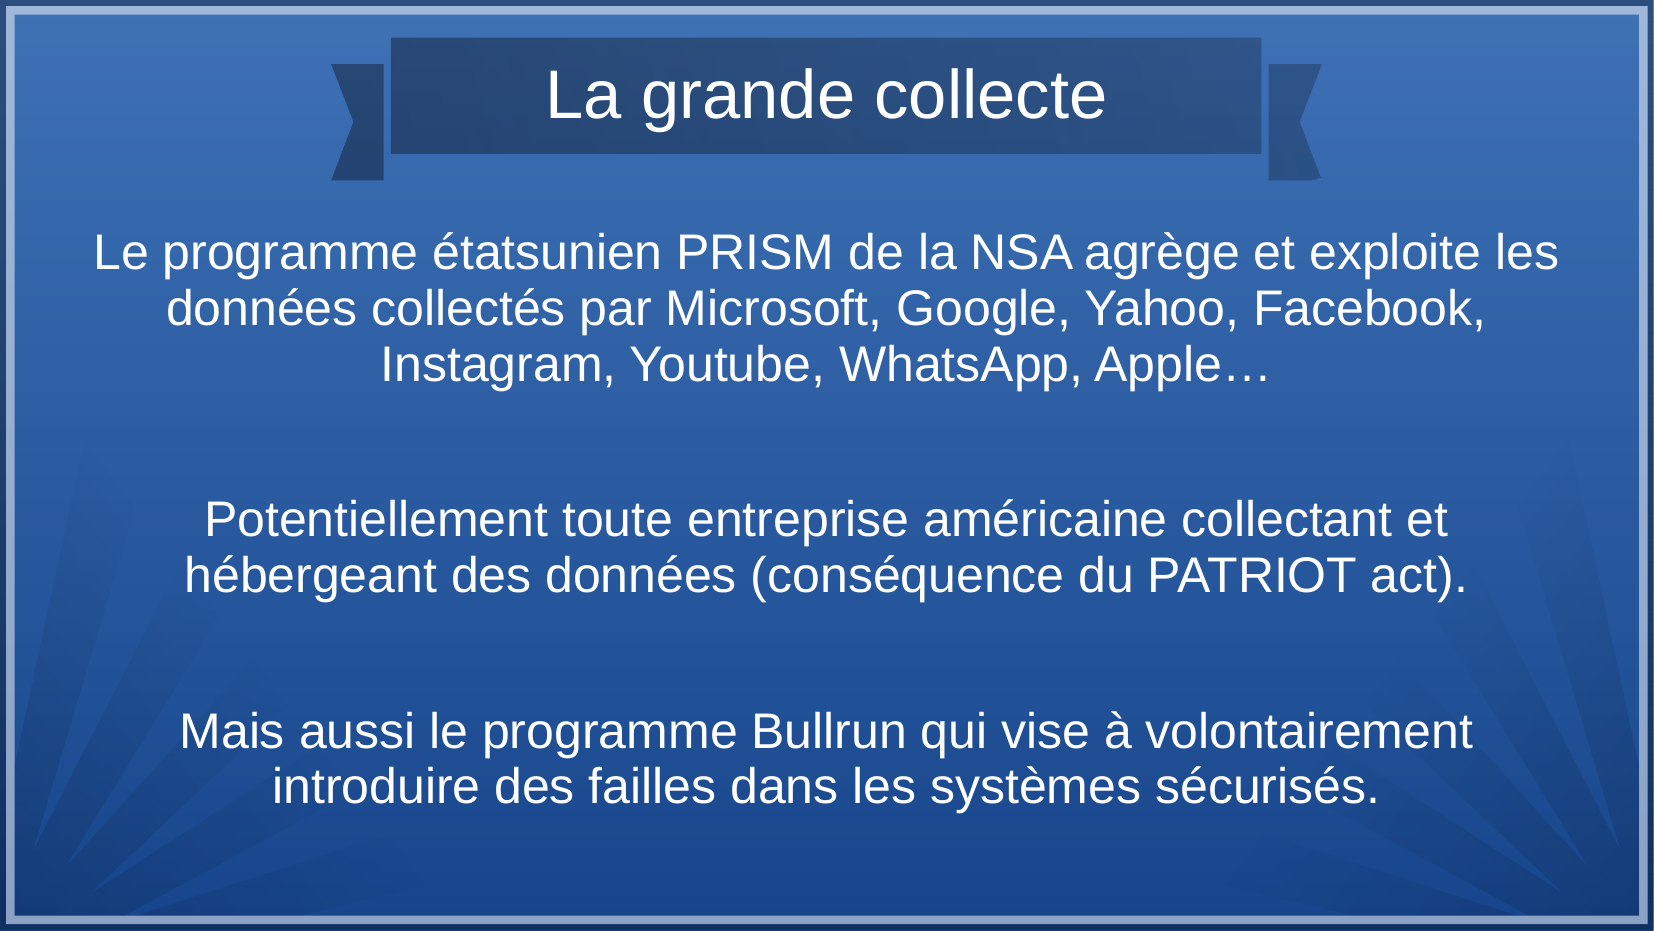

# La grande collecte
Le programme étatsunien PRISM de la NSA agrège et exploite les données collectés par Microsoft, Google, Yahoo, Facebook, Instagram, Youtube, WhatsApp, Apple…
Potentiellement toute entreprise américaine collectant et hébergeant des données (conséquence du PATRIOT act).
Mais aussi le programme Bullrun qui vise à volontairement introduire des failles dans les systèmes sécurisés.